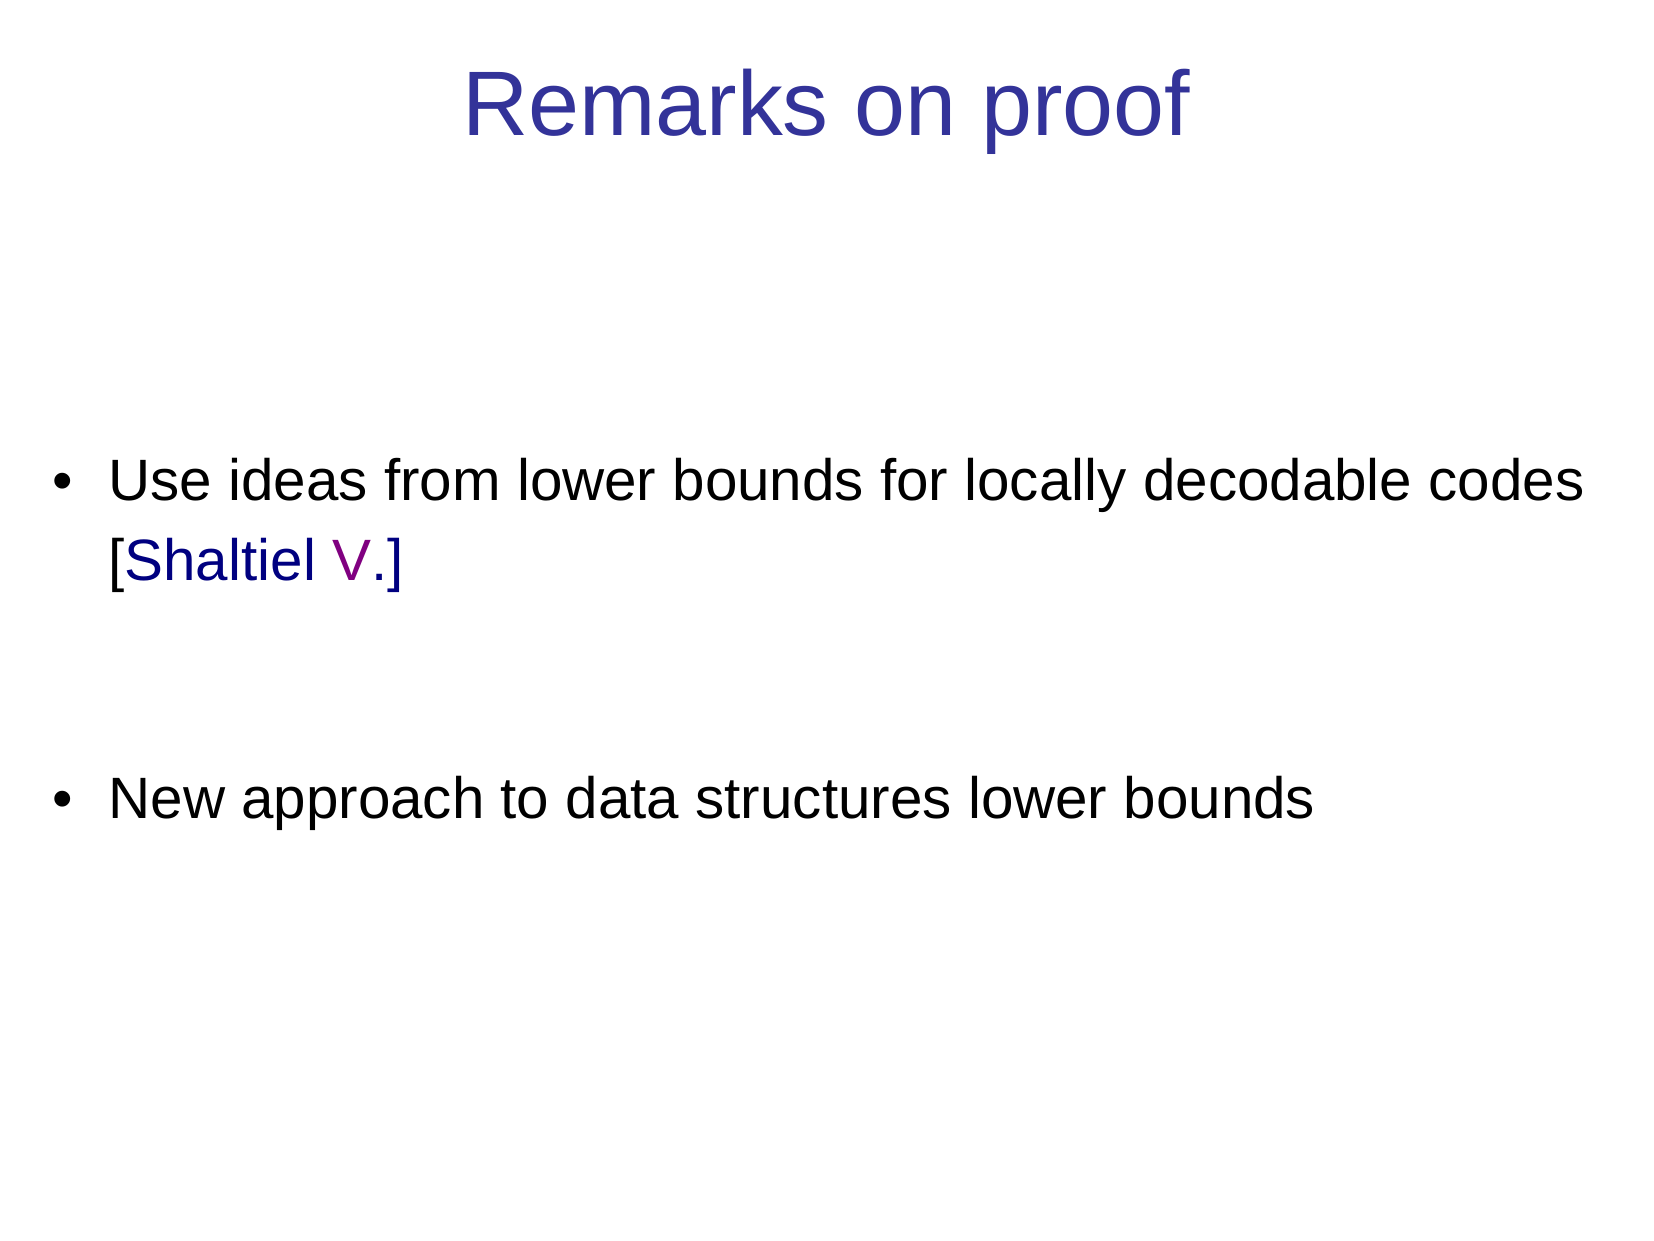

Remarks on proof
# Use ideas from lower bounds for locally decodable codes
[Shaltiel V.]
New approach to data structures lower bounds